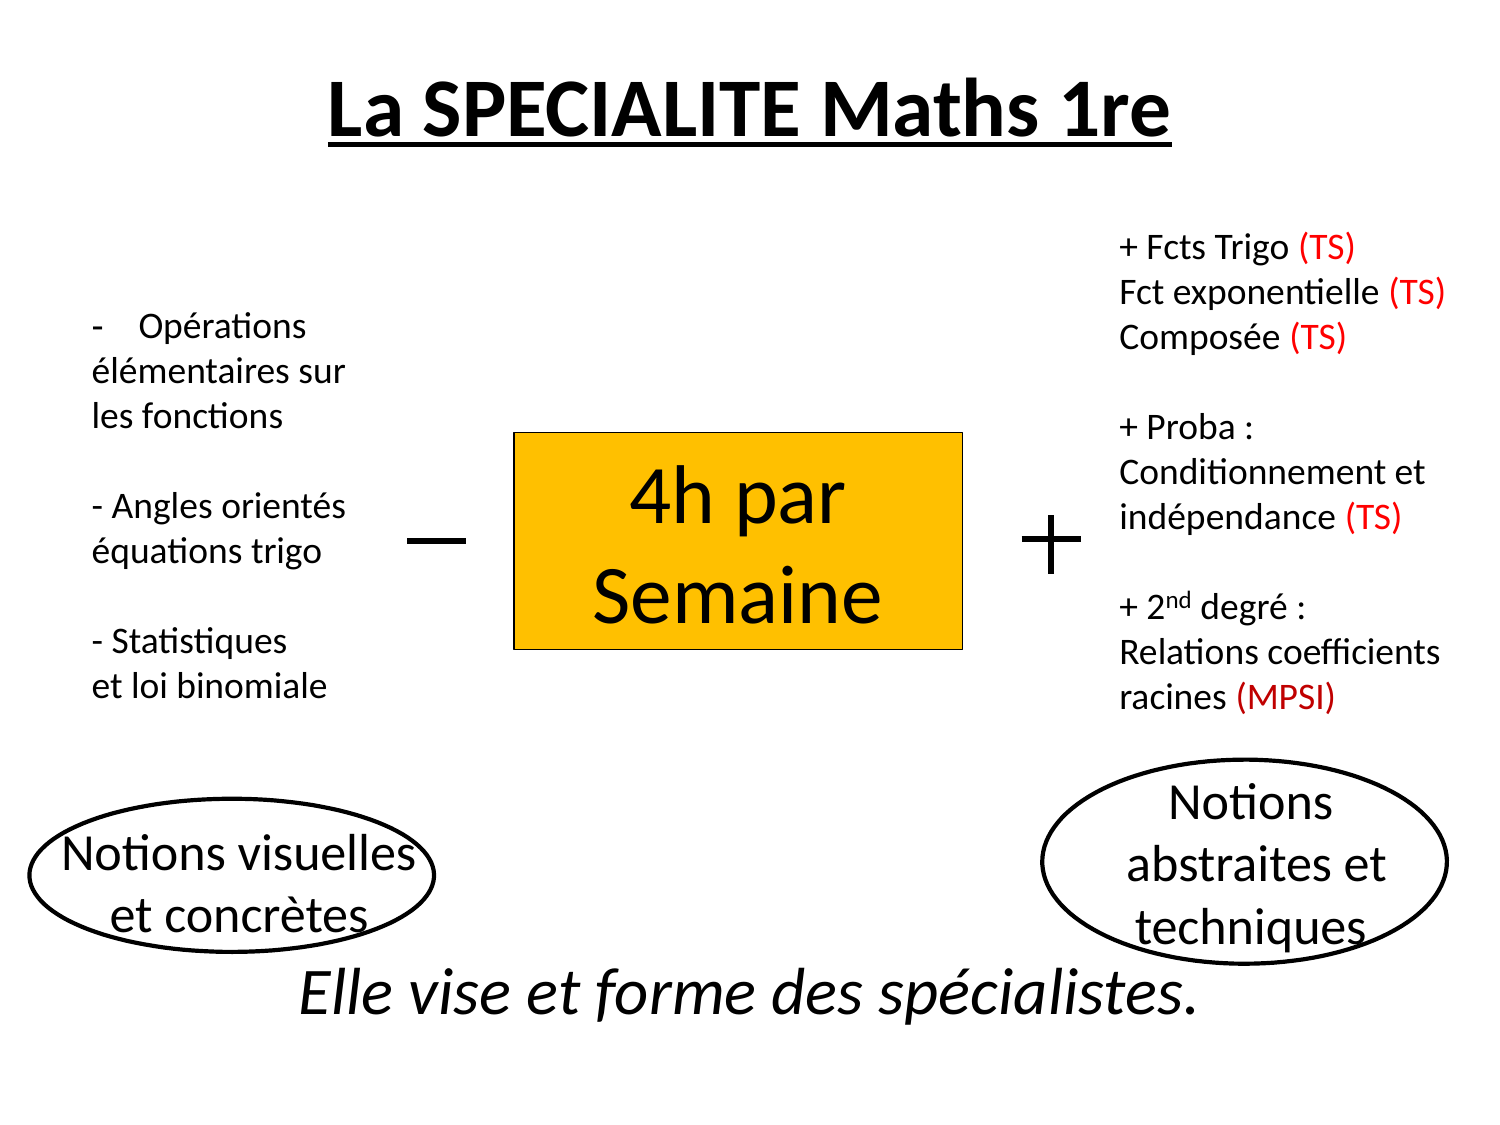

# La SPECIALITE Maths 1re
+ Fcts Trigo (TS)
Fct exponentielle (TS)
Composée (TS)
+ Proba :
Conditionnement et
indépendance (TS)
+ 2nd degré :
Relations coefficients
racines (MPSI)
Opérations
élémentaires sur
les fonctions
- Angles orientés
équations trigo
- Statistiques
et loi binomiale
4h par
Semaine
Notions
 abstraites et
techniques
Notions visuelles
et concrètes
Elle vise et forme des spécialistes.